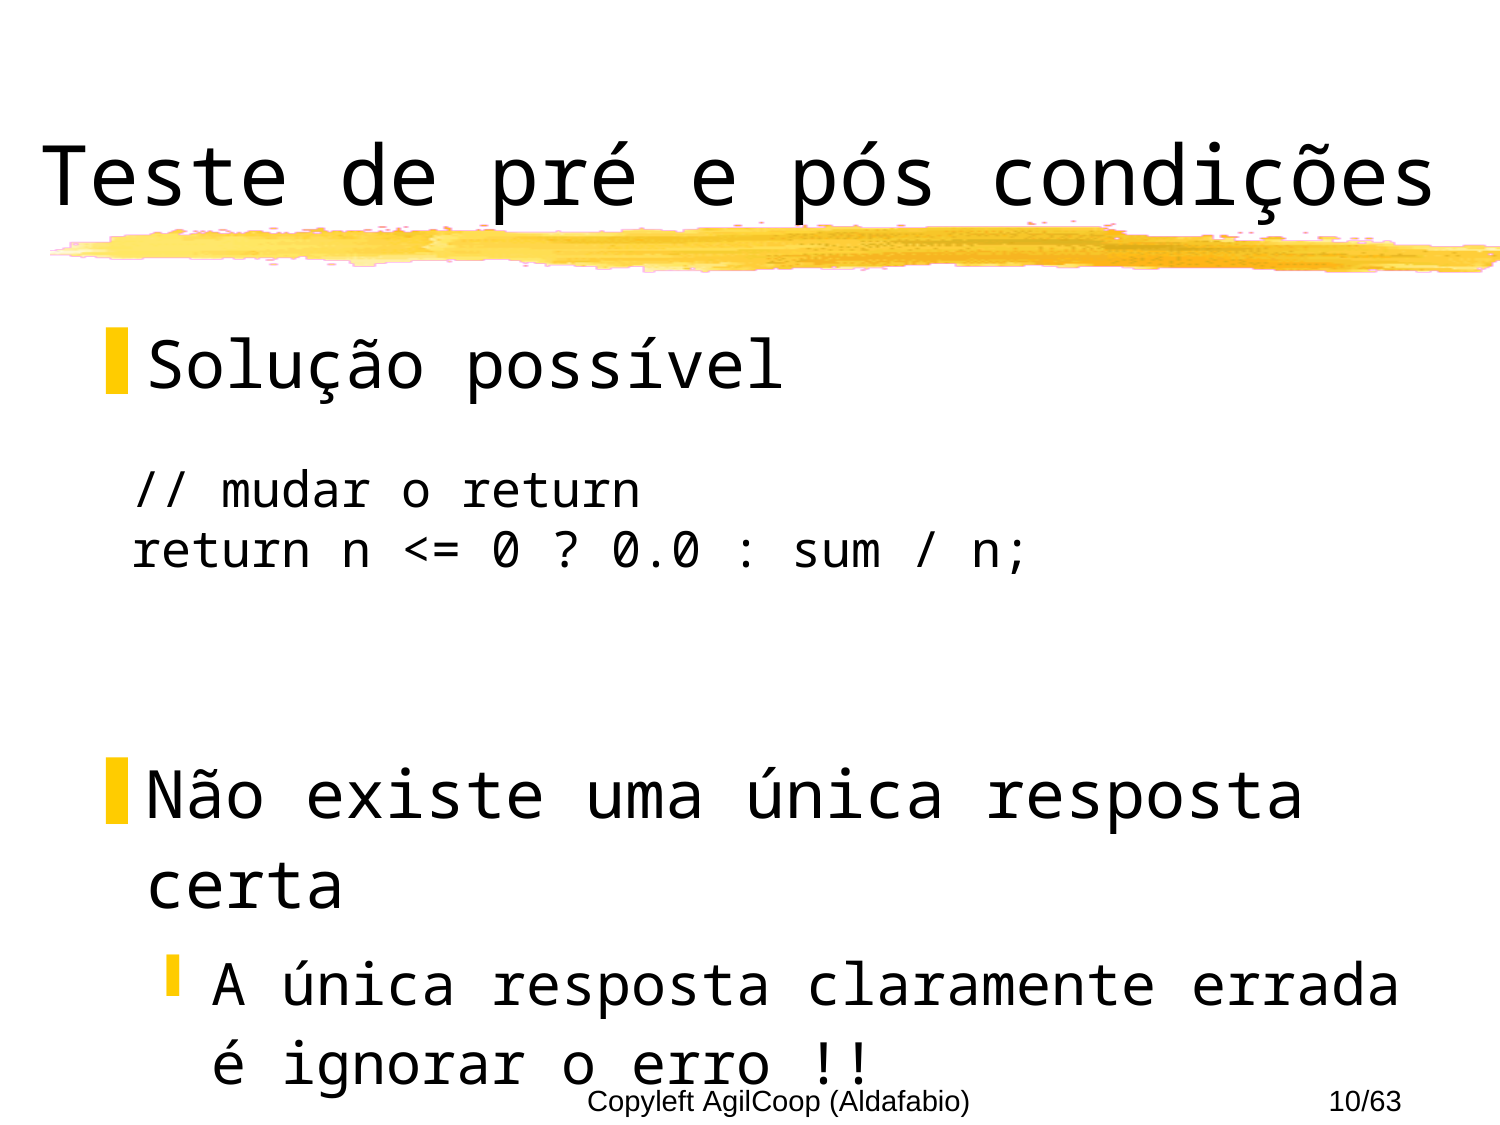

# Teste de pré e pós condições
Solução possível
Não existe uma única resposta certa
A única resposta claramente errada é ignorar o erro !!
Ex: USS Yorktown.
// mudar o return
return n <= 0 ? 0.0 : sum / n;
10